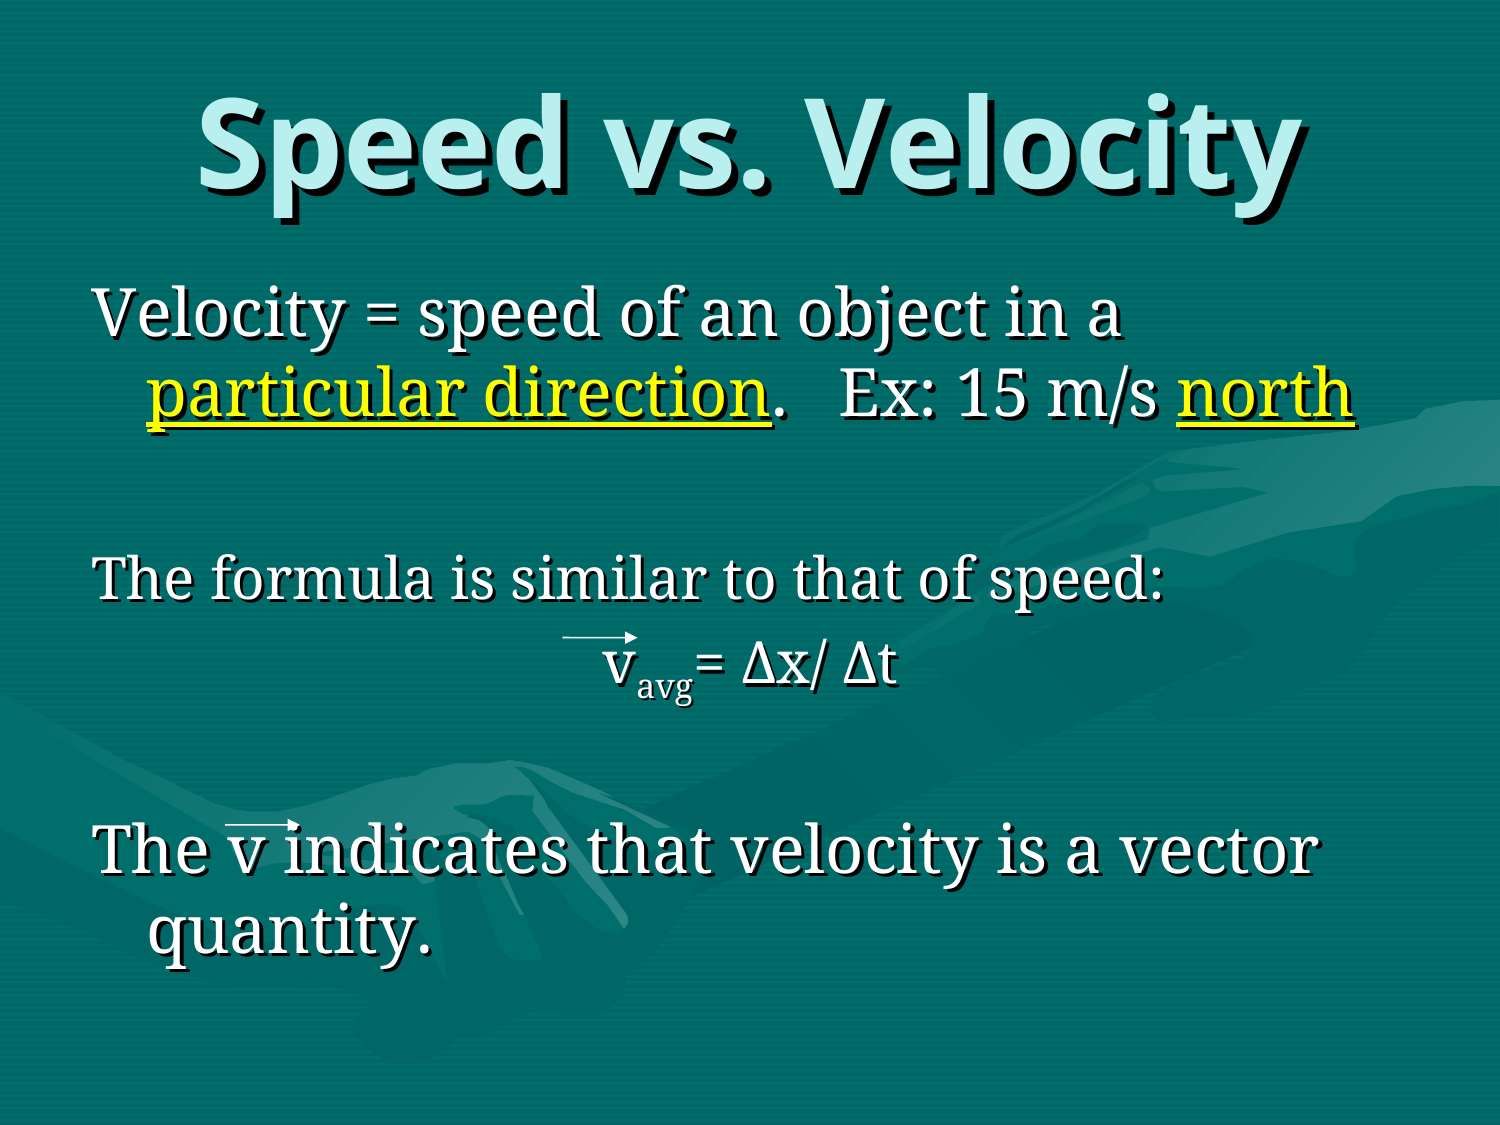

Speed vs. Velocity
Velocity = speed of an object in a particular direction.	Ex: 15 m/s north
The formula is similar to that of speed:
vavg= Δx/ Δt
The v indicates that velocity is a vector quantity.